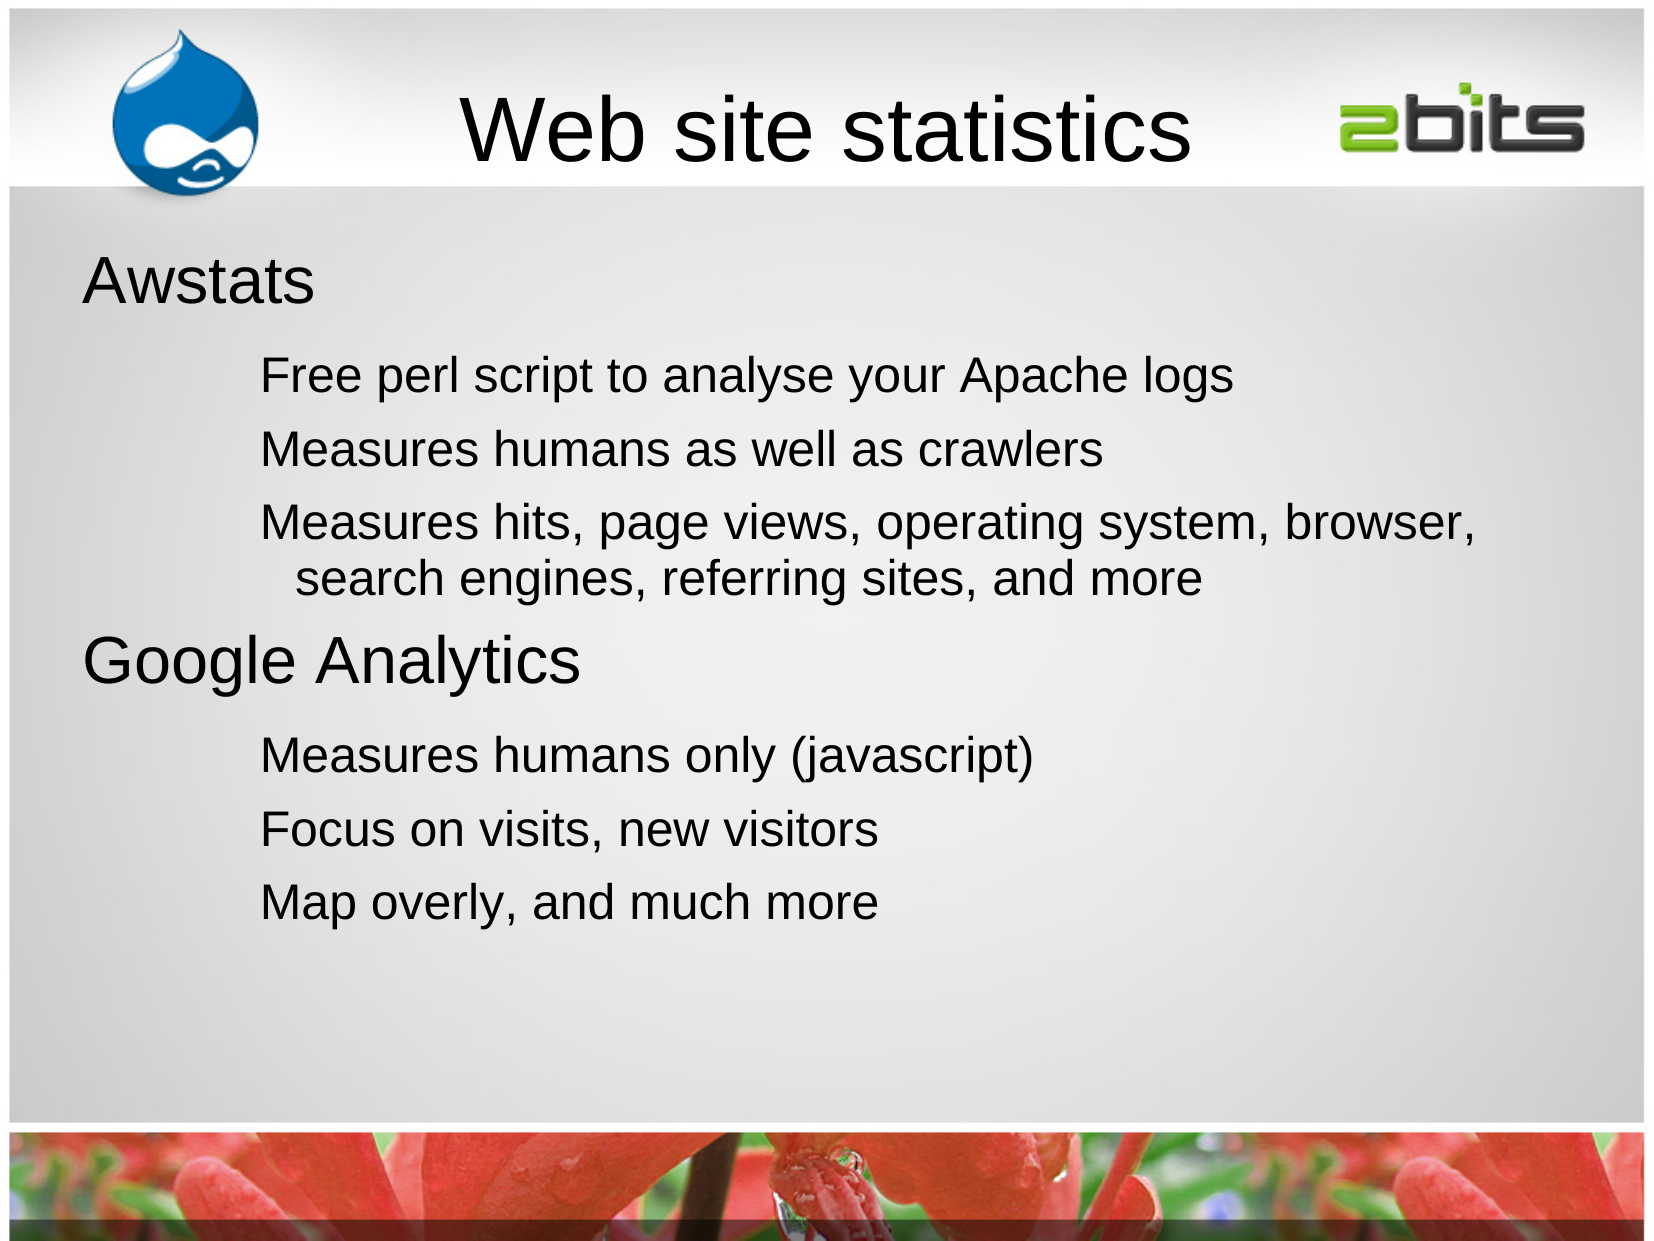

# Web site statistics
Awstats
Free perl script to analyse your Apache logs
Measures humans as well as crawlers
Measures hits, page views, operating system, browser, search engines, referring sites, and more
Google Analytics
Measures humans only (javascript)
Focus on visits, new visitors
Map overly, and much more